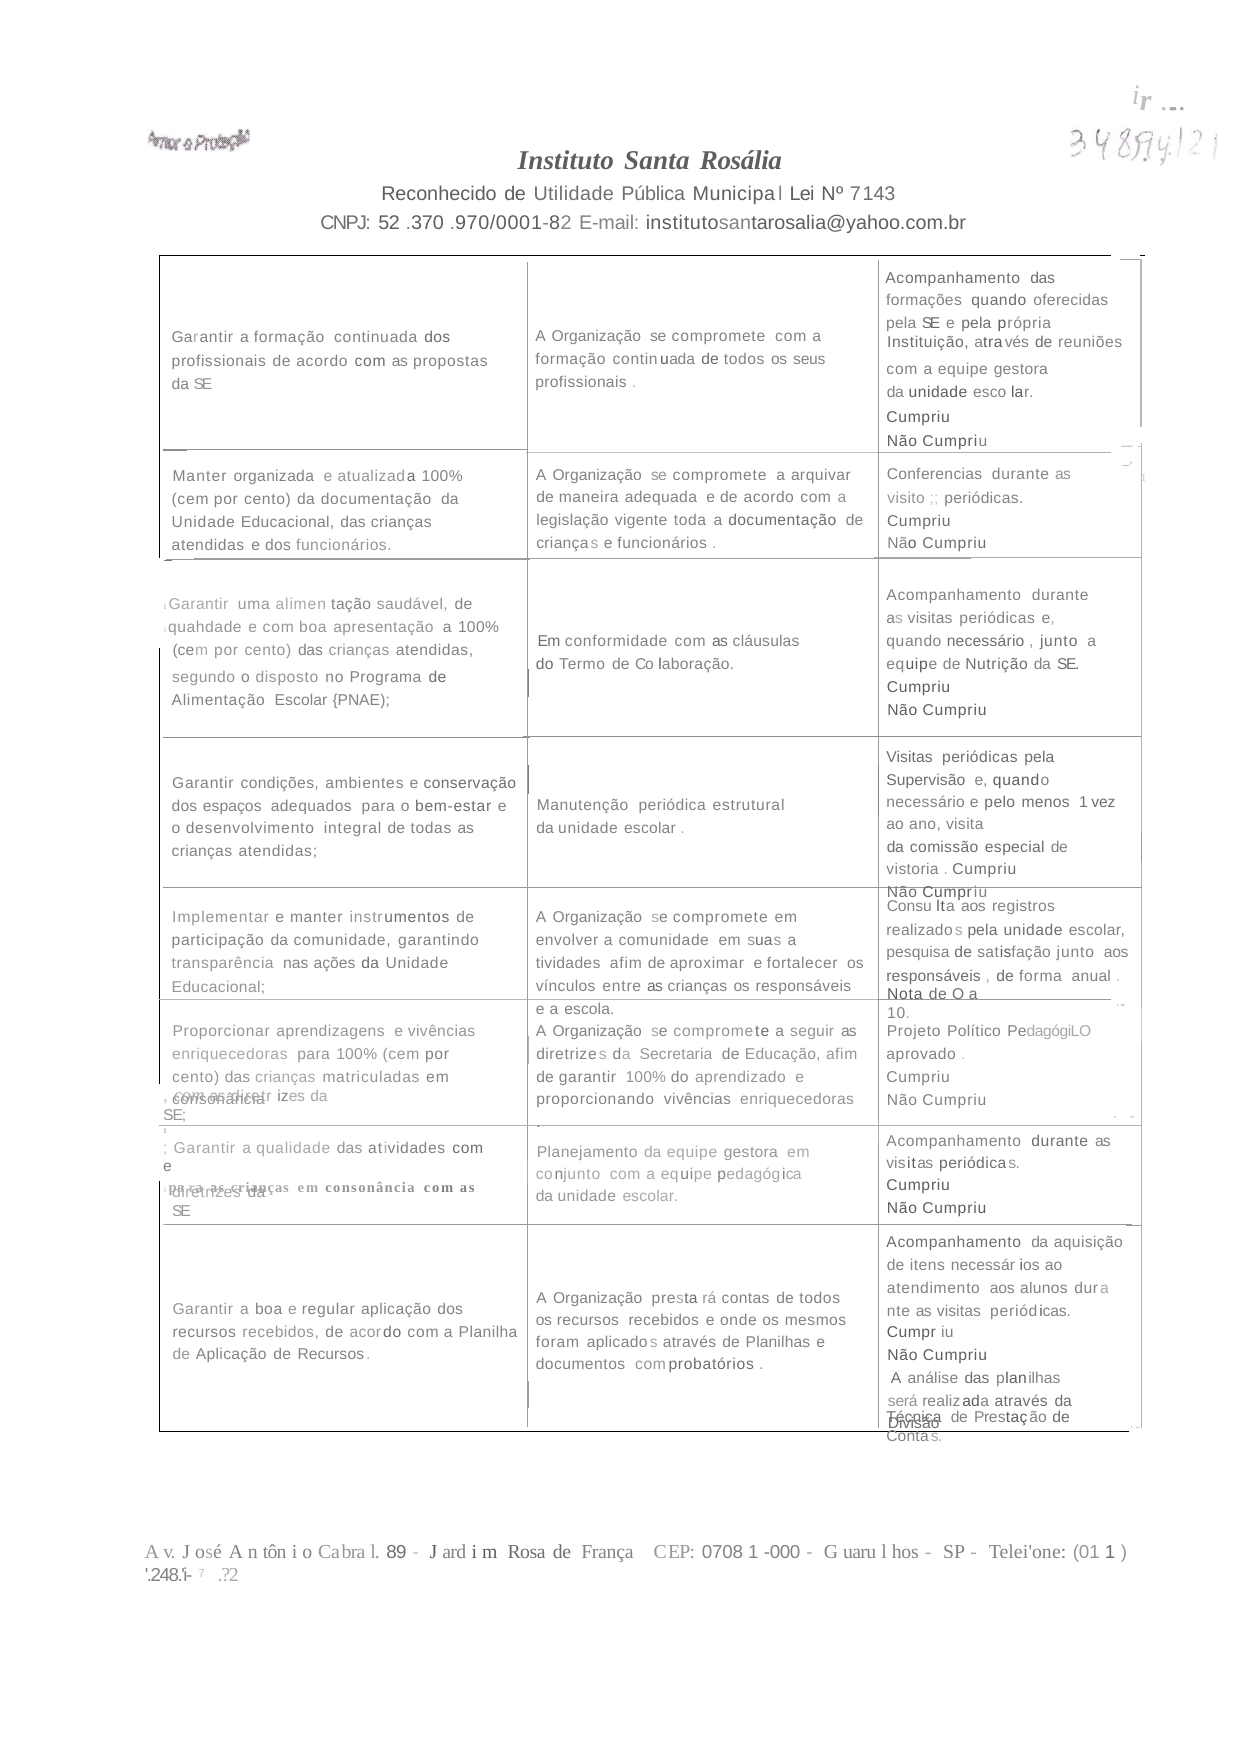

ir .....). ,.
Instituto Santa Rosália
Reconhecido de Utilidade Pública Municipal Lei Nº 7143
CNPJ: 52 .370 .970/0001-82 E-mail: institutosantarosalia@yahoo.com.br
Acompanhamento das formações quando oferecidas pela SE e pela própria
A Organização se compromete com a formação continuada de todos os seus profissionais .
Garantir a formação continuada dos profissionais de acordo com as propostas da SE
Instituição, através de reuniões
com a equipe gestora da unidade esco lar.
Cumpriu
Não Cumpriu
_ ,
Conferencias durante as visito ;; periódicas.
Cumpriu
Não Cumpriu
A Organização se compromete a arquivar de maneira adequada e de acordo com a legislação vigente toda a documentação de crianças e funcionários .
Manter organizada e atualizada 100% (cem por cento) da documentação da Unidade Educacional, das crianças atendidas e dos funcionários.
1
Acompanhamento durante as visitas periódicas e, quando necessário , junto a equipe de Nutrição da SE.
Cumpriu
Não Cumpriu
1 Garantir uma alimen tação saudável, de
1 quahdade e com boa apresentação a 100% (cem por cento) das crianças atendidas,
Em conformidade com as cláusulas do Termo de Co laboração.
segundo o disposto no Programa de Alimentação Escolar {PNAE);
Visitas periódicas pela
Supervisão e, quando necessário e pelo menos 1vez ao ano, visita
da comissão especial de vistoria . Cumpriu
Não Cumpriu
Garantir condições, ambientes e conservação dos espaços adequados para o bem-estar e o desenvolvimento integral de todas as crianças atendidas;
Manutenção periódica estrutural da unidade escolar .
Consu lta aos registros realizados pela unidade escolar, pesquisa de satisfação junto aos responsáveis , de forma anual .
Implementar e manter instrumentos de participação da comunidade, garantindo transparência nas ações da Unidade Educacional;
A Organização se compromete em envolver a comunidade em suas a tividades afim de aproximar e fortalecer os vínculos entre as crianças os responsáveis e a escola.
Nota de O a 10.
·-
Proporcionar aprendizagens e vivências enriquecedoras para 100% (cem por cento) das crianças matriculadas em consonância
A Organização se compromete a seguir as diretrizes da Secretaria de Educação, afim de garantir 100% do aprendizado e proporcionando vivências enriquecedoras .
Projeto Político PedagógiLO aprovado .
Cumpriu
Não Cumpriu
, com as diretr izes da SE;
1
·-
1
; Garantir a qualidade das atividades com e
1 pa ra as crianças em consonância com as
Acompanhamento durante as visitas periódicas.
Cumpriu
Não Cumpriu
Planejamento da equipe gestora em conjunto com a equipe pedagógica da unidade escolar.
diretrizes da SE
Acompanhamento da aquisição de itens necessár ios ao atendimento aos alunos dura nte as visitas periódicas.
Cumpr iu
Não Cumpriu
A análise das planilhas será realizada através da Divisão
A Organização presta rá contas de todos os recursos recebidos e onde os mesmos foram aplicados através de Planilhas e documentos comprobatórios .
Garantir a boa e regular aplicação dos recursos recebidos, de acordo com a Planilha de Aplicação de Recursos.
Técnica de Prestação de Contas.
·-
A v. J osé A n tôn i o Cabra l. 89 - J ard i m Rosa de França CEP: 0708 1 -000 - G uaru l hos - SP - Telei'one: (01 1 ) '.248.'i- 7 .?2